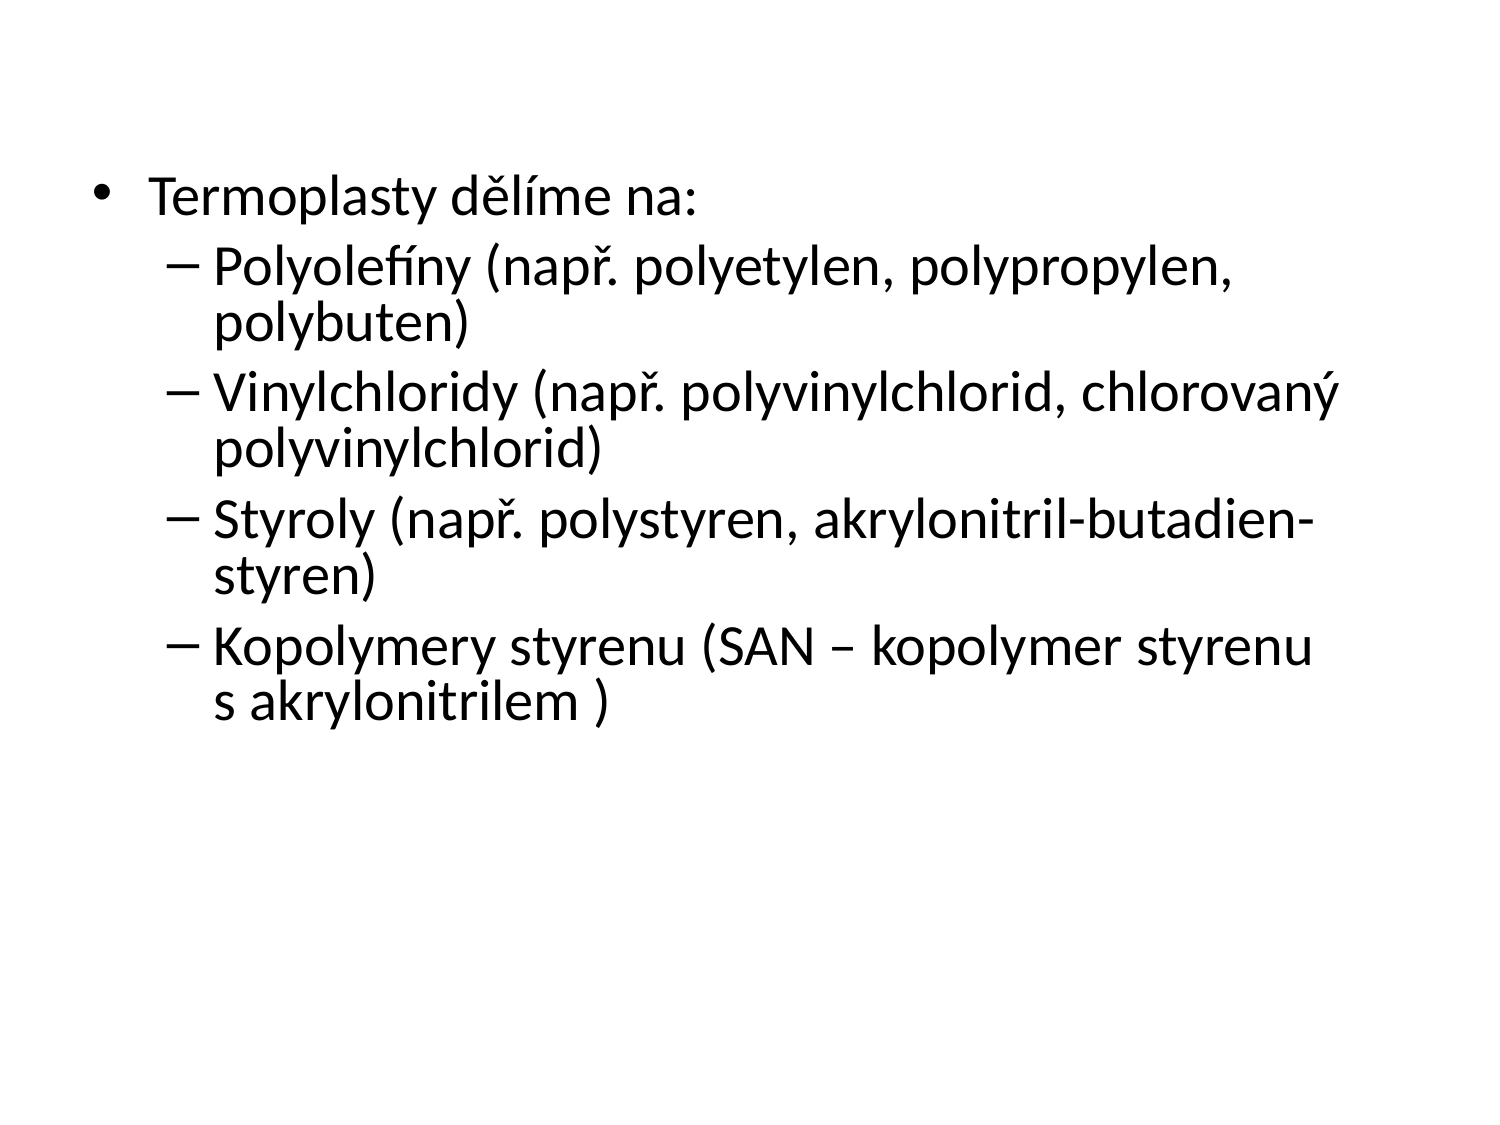

#
Termoplasty dělíme na:
Polyolefíny (např. polyetylen, polypropylen, polybuten)
Vinylchloridy (např. polyvinylchlorid, chlorovaný polyvinylchlorid)
Styroly (např. polystyren, akrylonitril-butadien-styren)
Kopolymery styrenu (SAN – kopolymer styrenu
s akrylonitrilem )